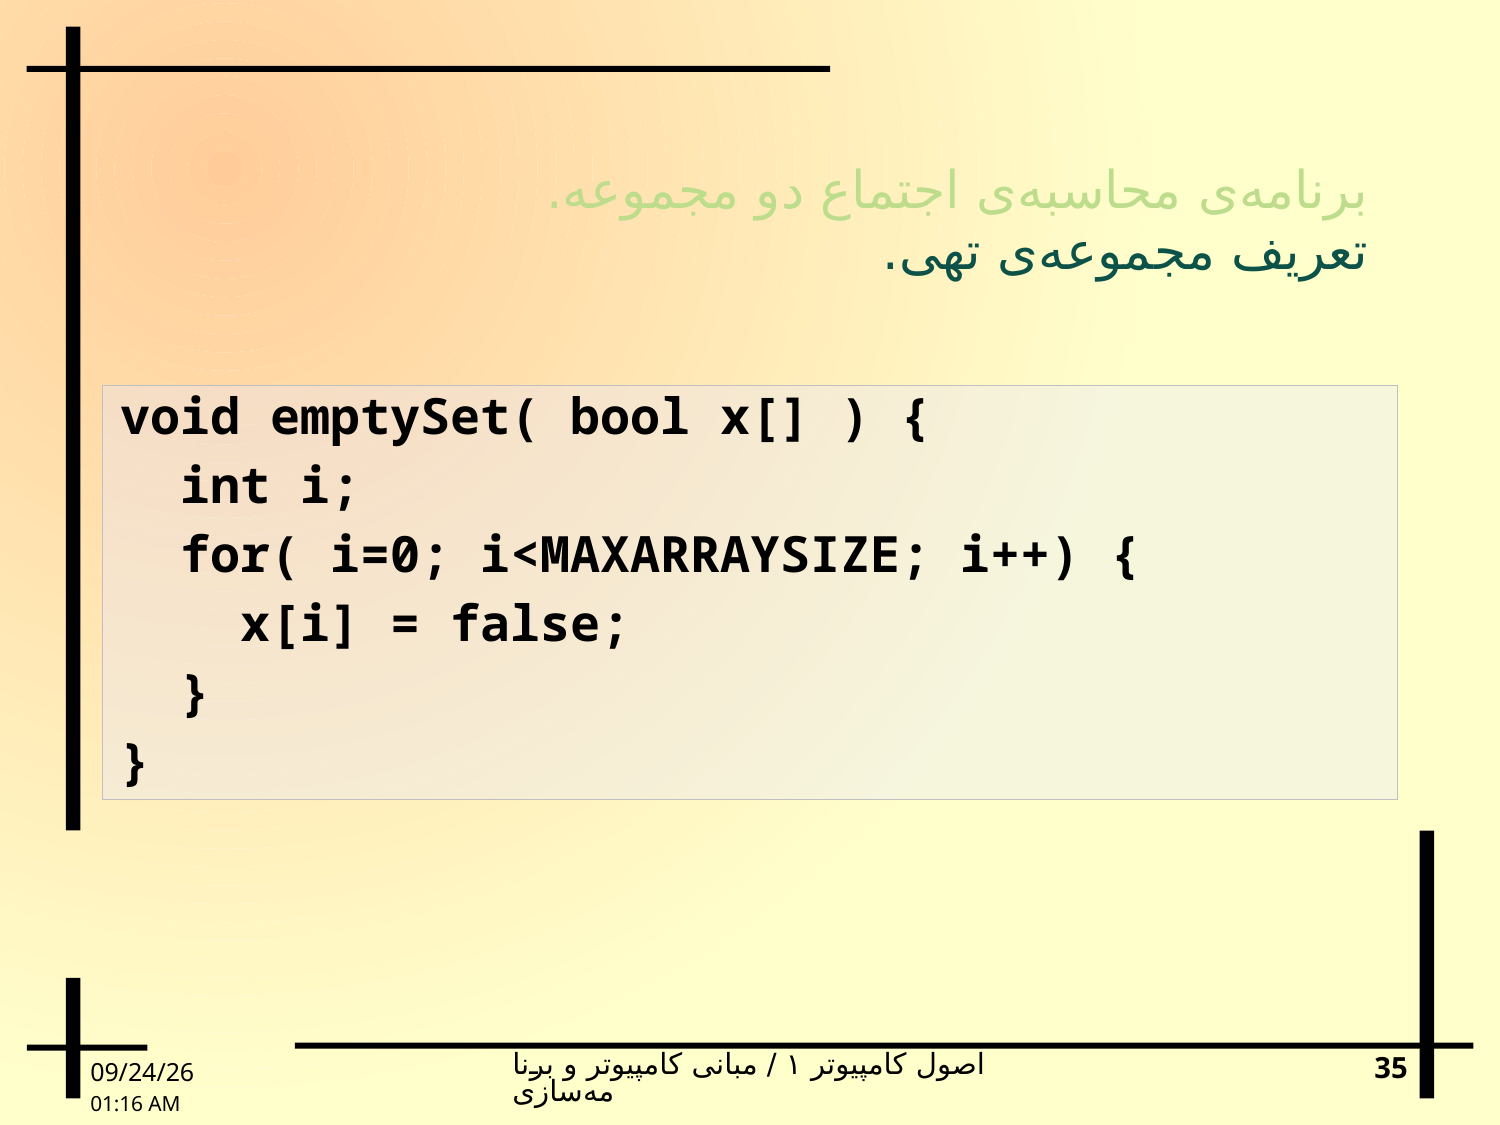

# برنامه‌ی محاسبه‌ی اجتماع دو مجموعه. تعریف مجموعه‌ی تهی.
void emptySet( bool x[] ) {
 int i;
 for( i=0; i<MAXARRAYSIZE; i++) {
 x[i] = false;
 }
}
اصول کامپیوتر ۱ / مبانی کامپیوتر و برنامه‌سازی
35